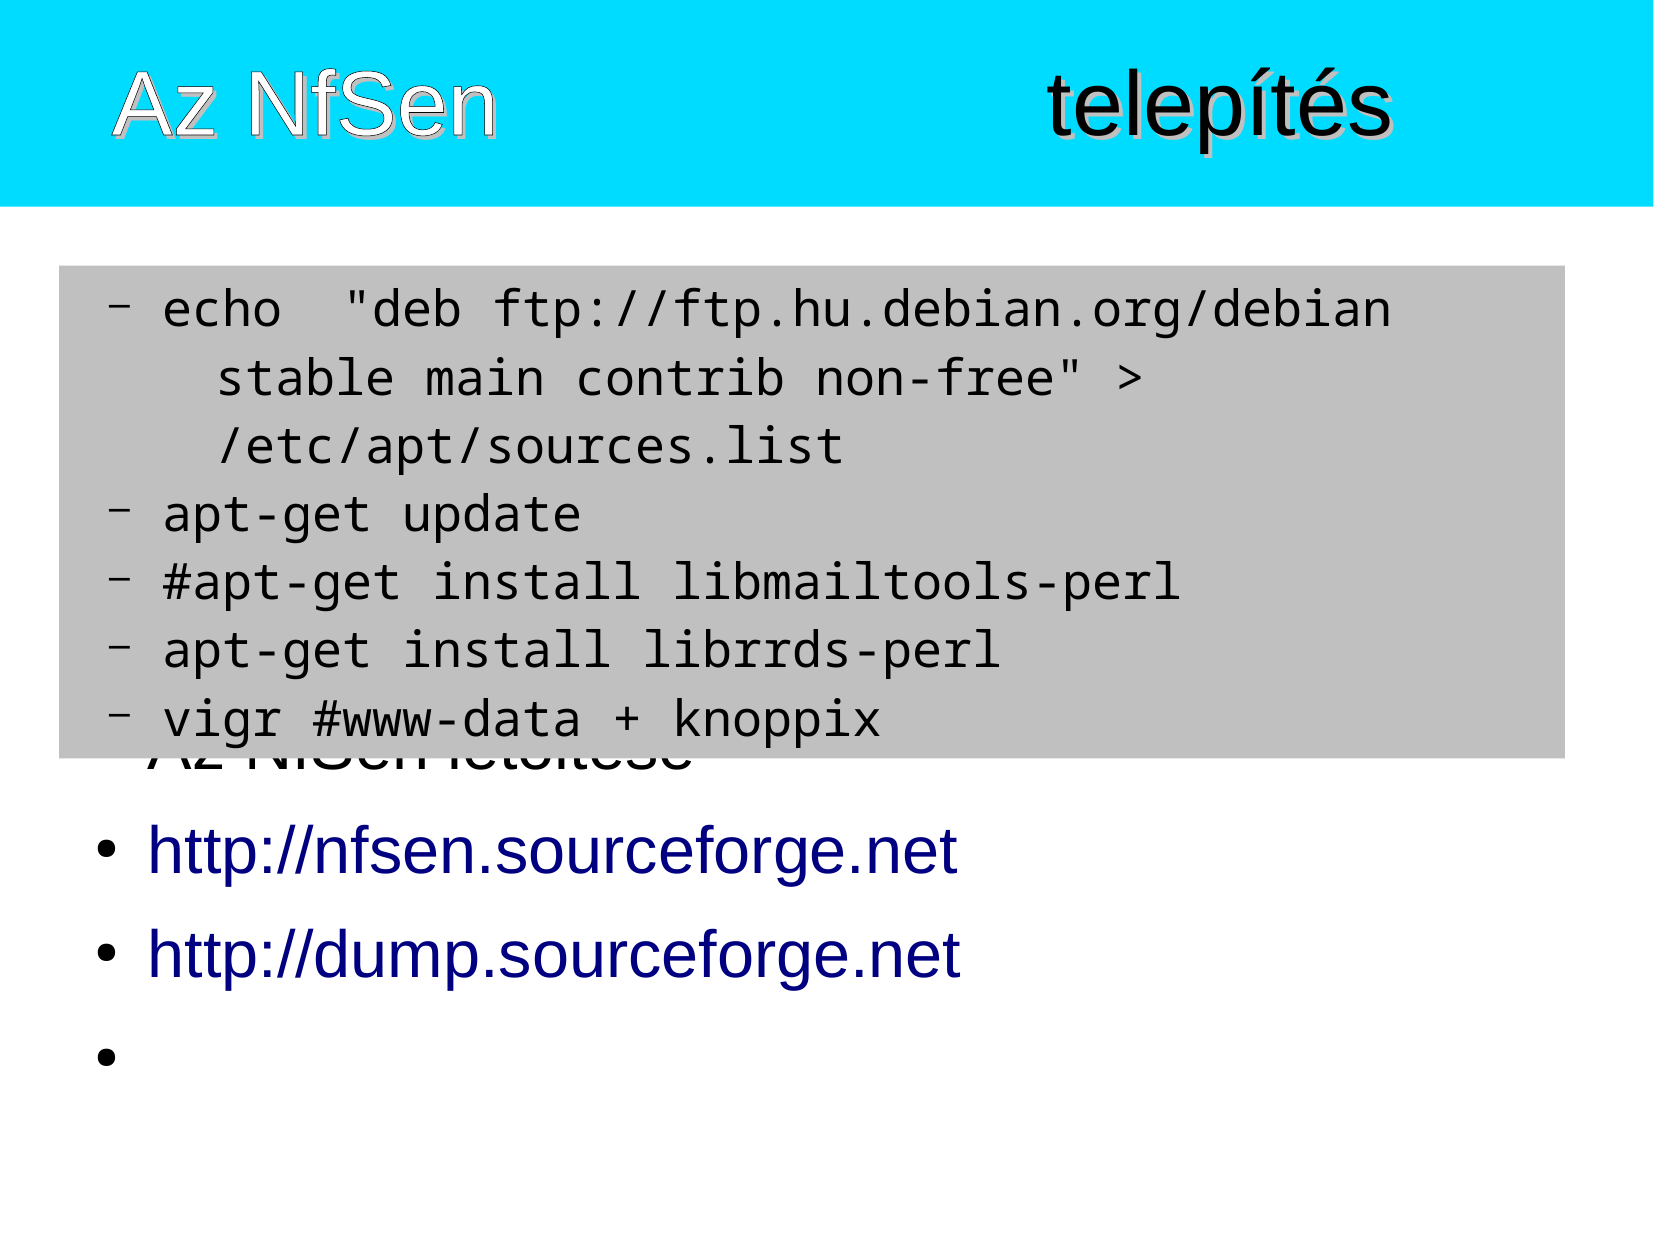

Az NfSen	telepítés
echo "deb ftp://ftp.hu.debian.org/debian stable main contrib non-free" > /etc/apt/sources.list
apt-get update
#apt-get install libmailtools-perl
apt-get install librrds-perl
vigr #www-data + knoppix
# Az NfSen letöltése
http://nfsen.sourceforge.net
http://dump.sourceforge.net